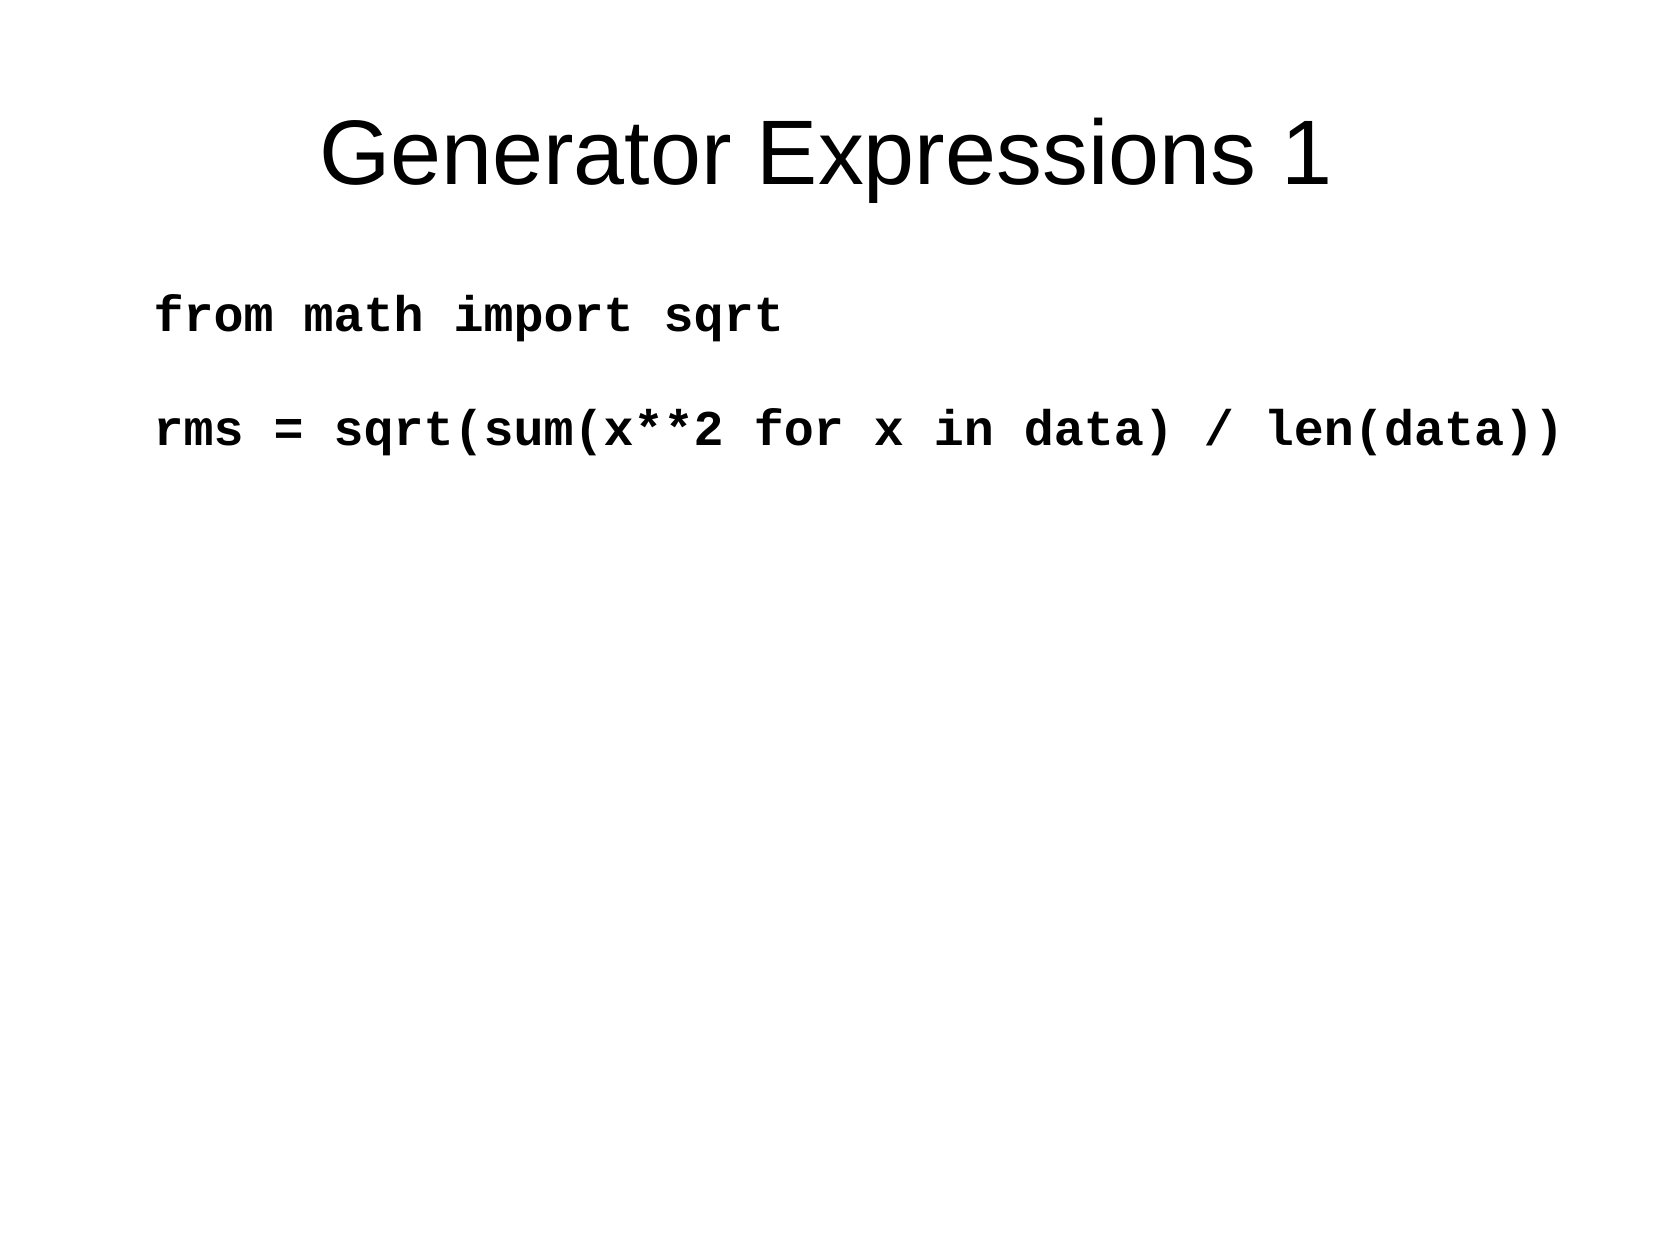

# Generator Expressions 1
from math import sqrt
rms = sqrt(sum(x**2 for x in data) / len(data))